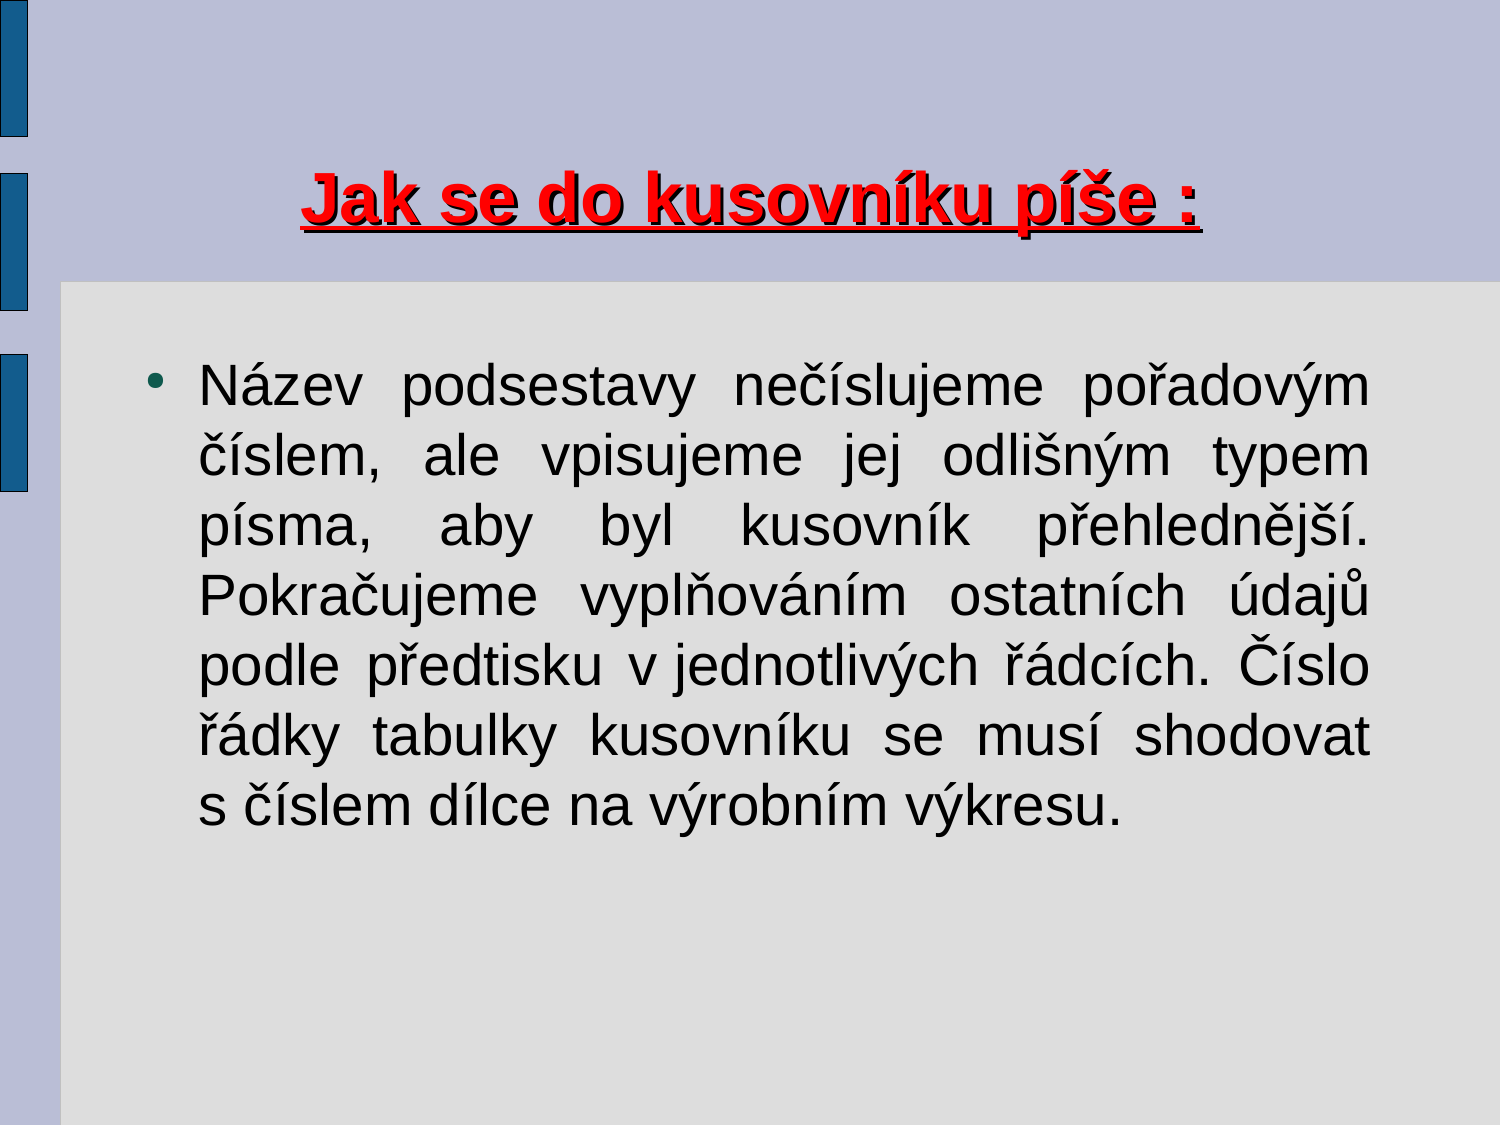

# Jak se do kusovníku píše :
Název podsestavy nečíslujeme pořadovým číslem, ale vpisujeme jej odlišným typem písma, aby byl kusovník přehlednější. Pokračujeme vyplňováním ostatních údajů podle předtisku v jednotlivých řádcích. Číslo řádky tabulky kusovníku se musí shodovat s číslem dílce na výrobním výkresu.